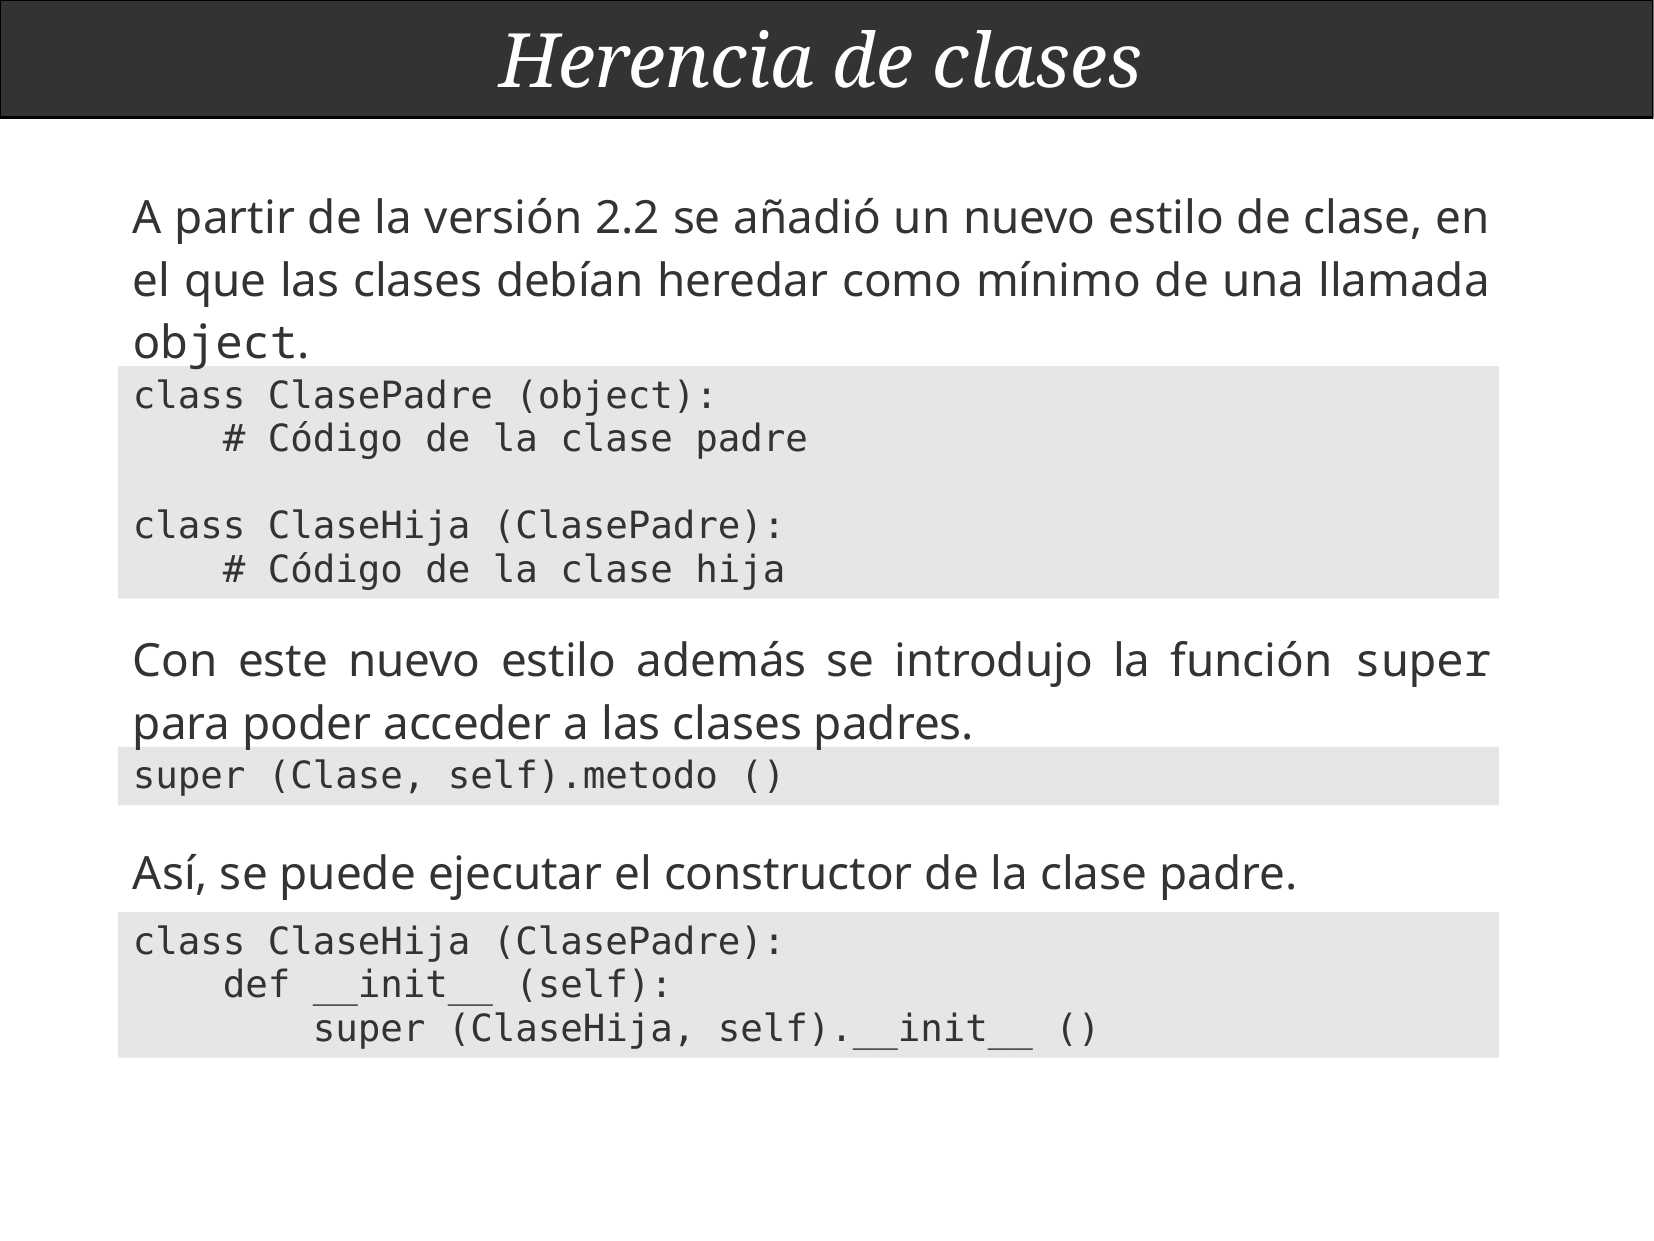

Herencia de clases
A partir de la versión 2.2 se añadió un nuevo estilo de clase, en el que las clases debían heredar como mínimo de una llamada object.
class ClasePadre (object):
 # Código de la clase padre
class ClaseHija (ClasePadre):
 # Código de la clase hija
Con este nuevo estilo además se introdujo la función super para poder acceder a las clases padres.
super (Clase, self).metodo ()
Así, se puede ejecutar el constructor de la clase padre.
class ClaseHija (ClasePadre):
 def __init__ (self):
 super (ClaseHija, self).__init__ ()